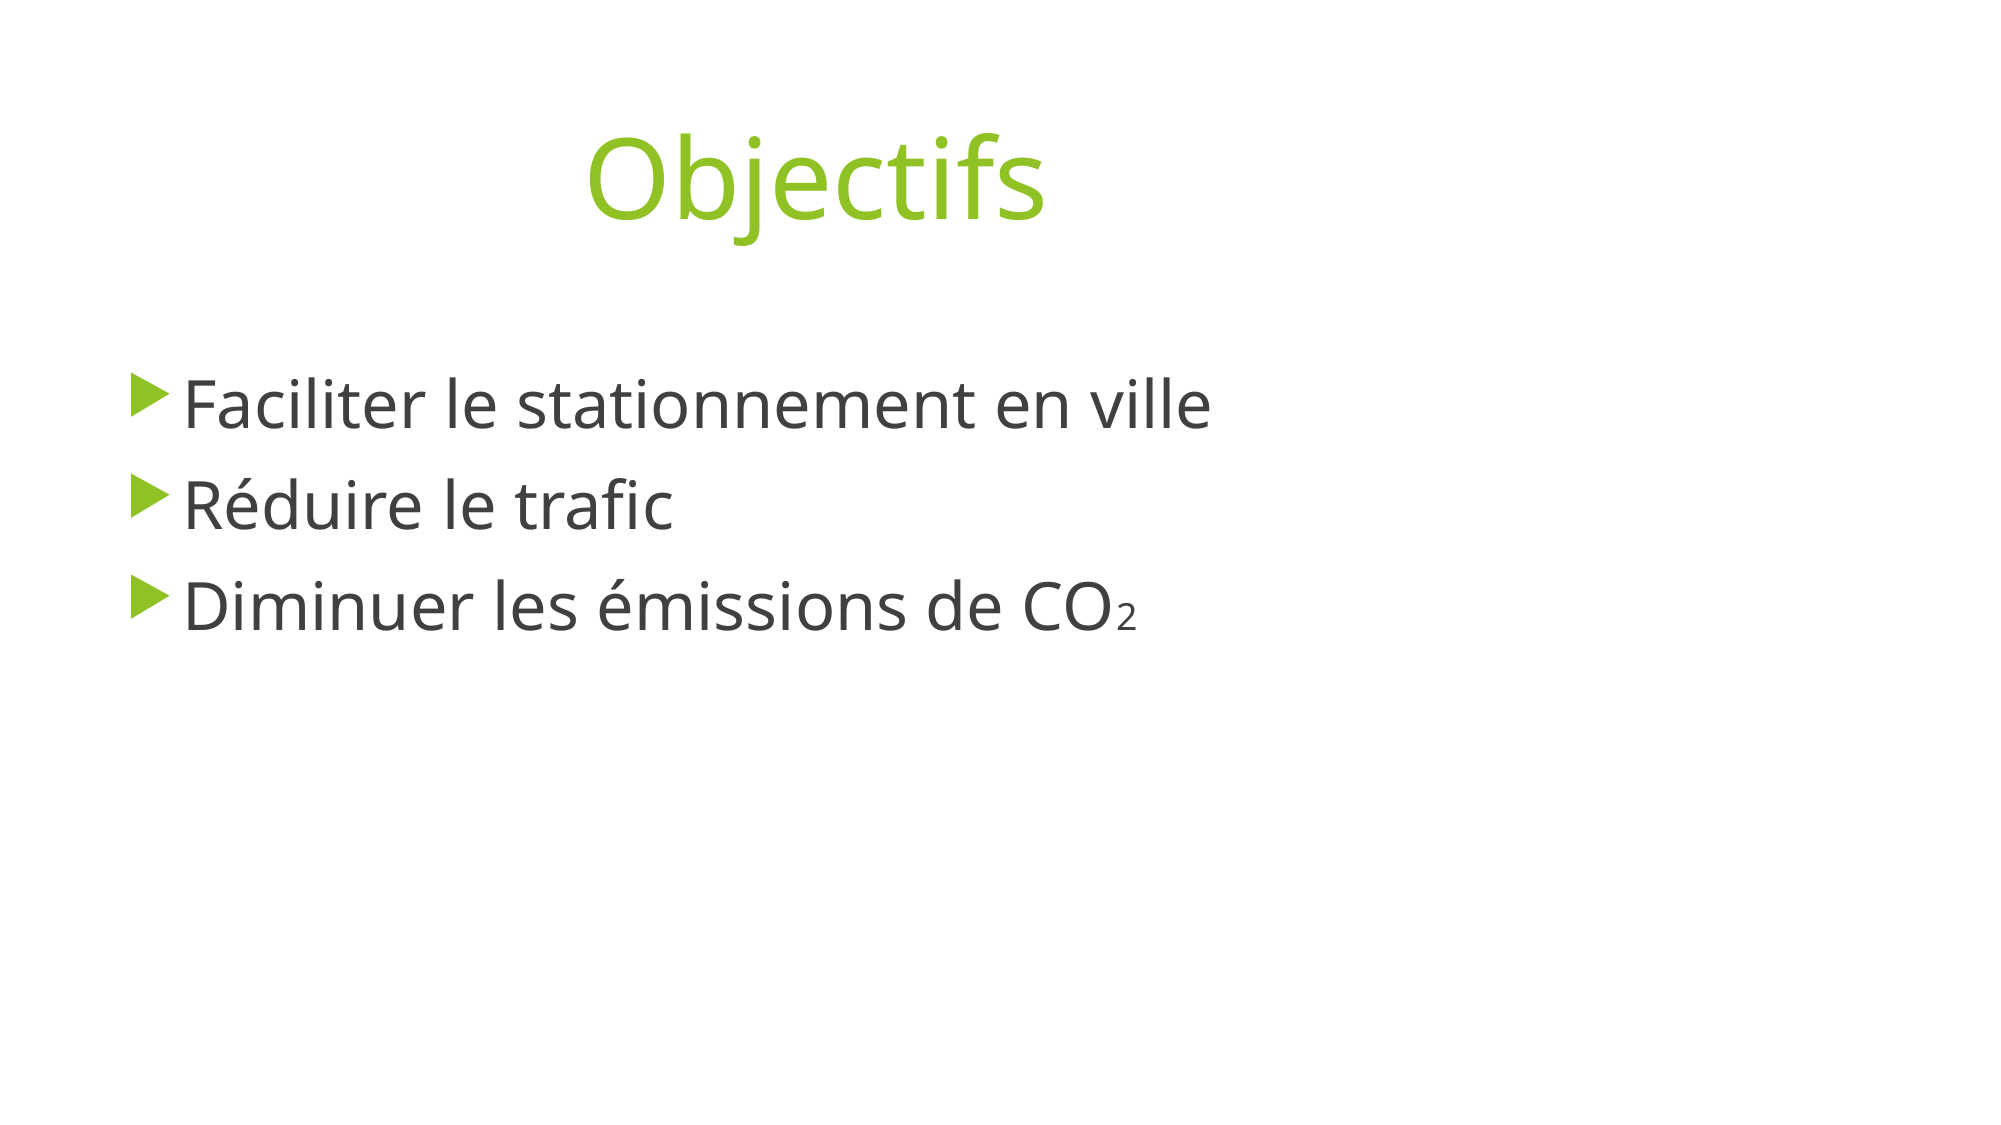

# Objectifs
Faciliter le stationnement en ville
Réduire le trafic
Diminuer les émissions de CO2